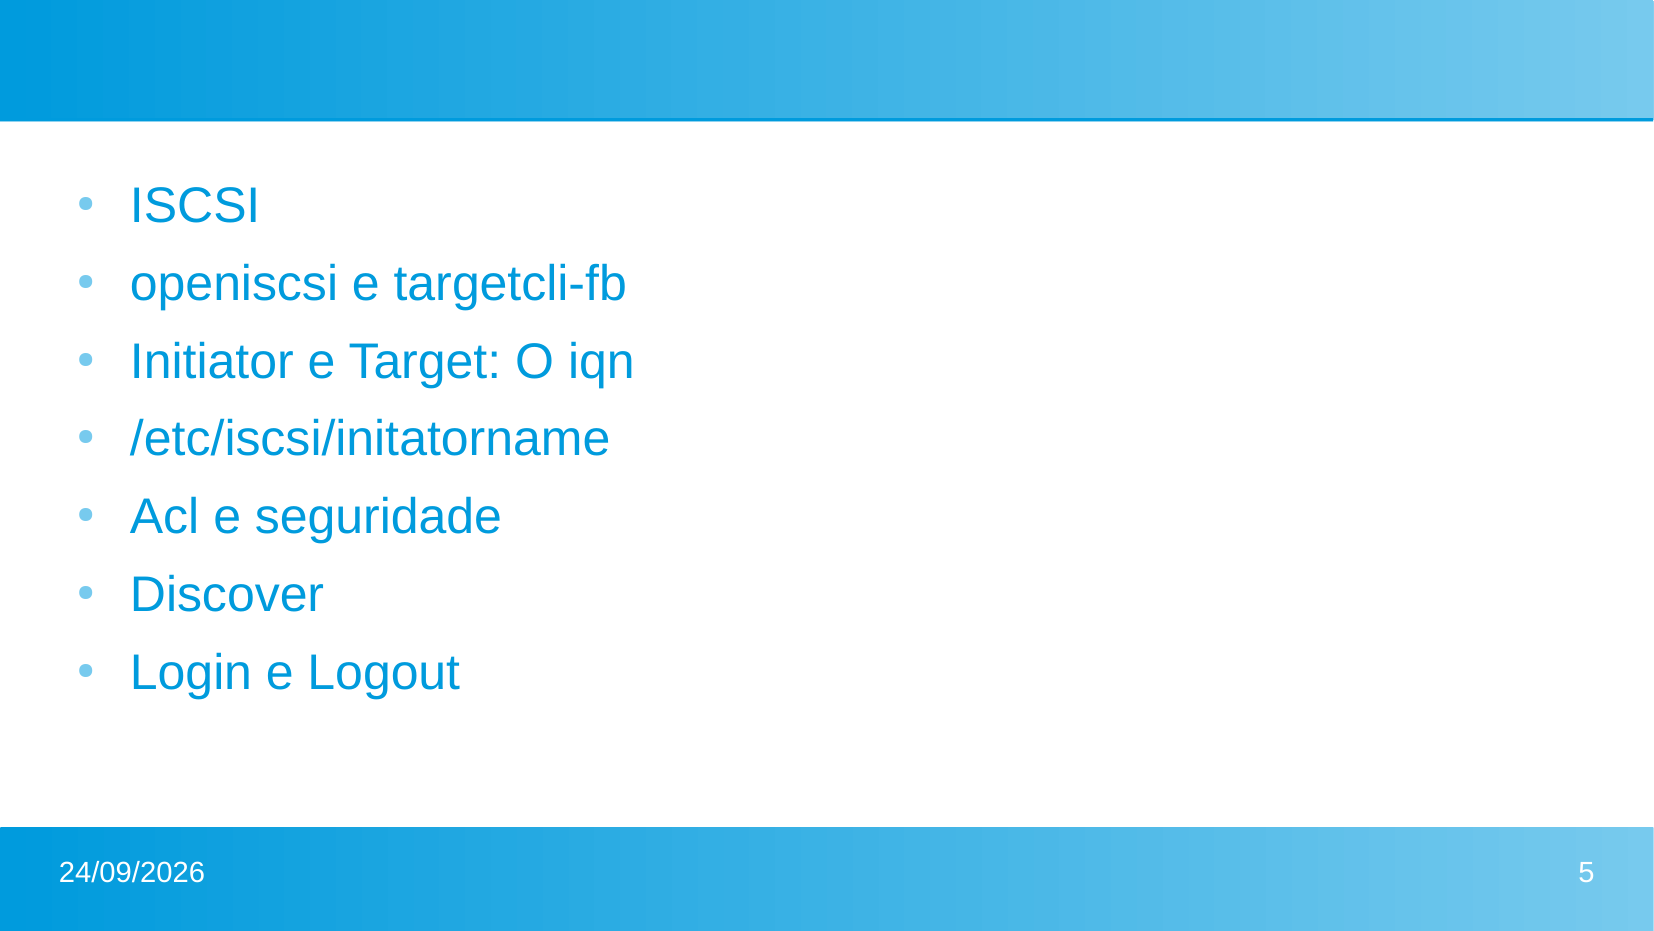

#
ISCSI
openiscsi e targetcli-fb
Initiator e Target: O iqn
/etc/iscsi/initatorname
Acl e seguridade
Discover
Login e Logout
5